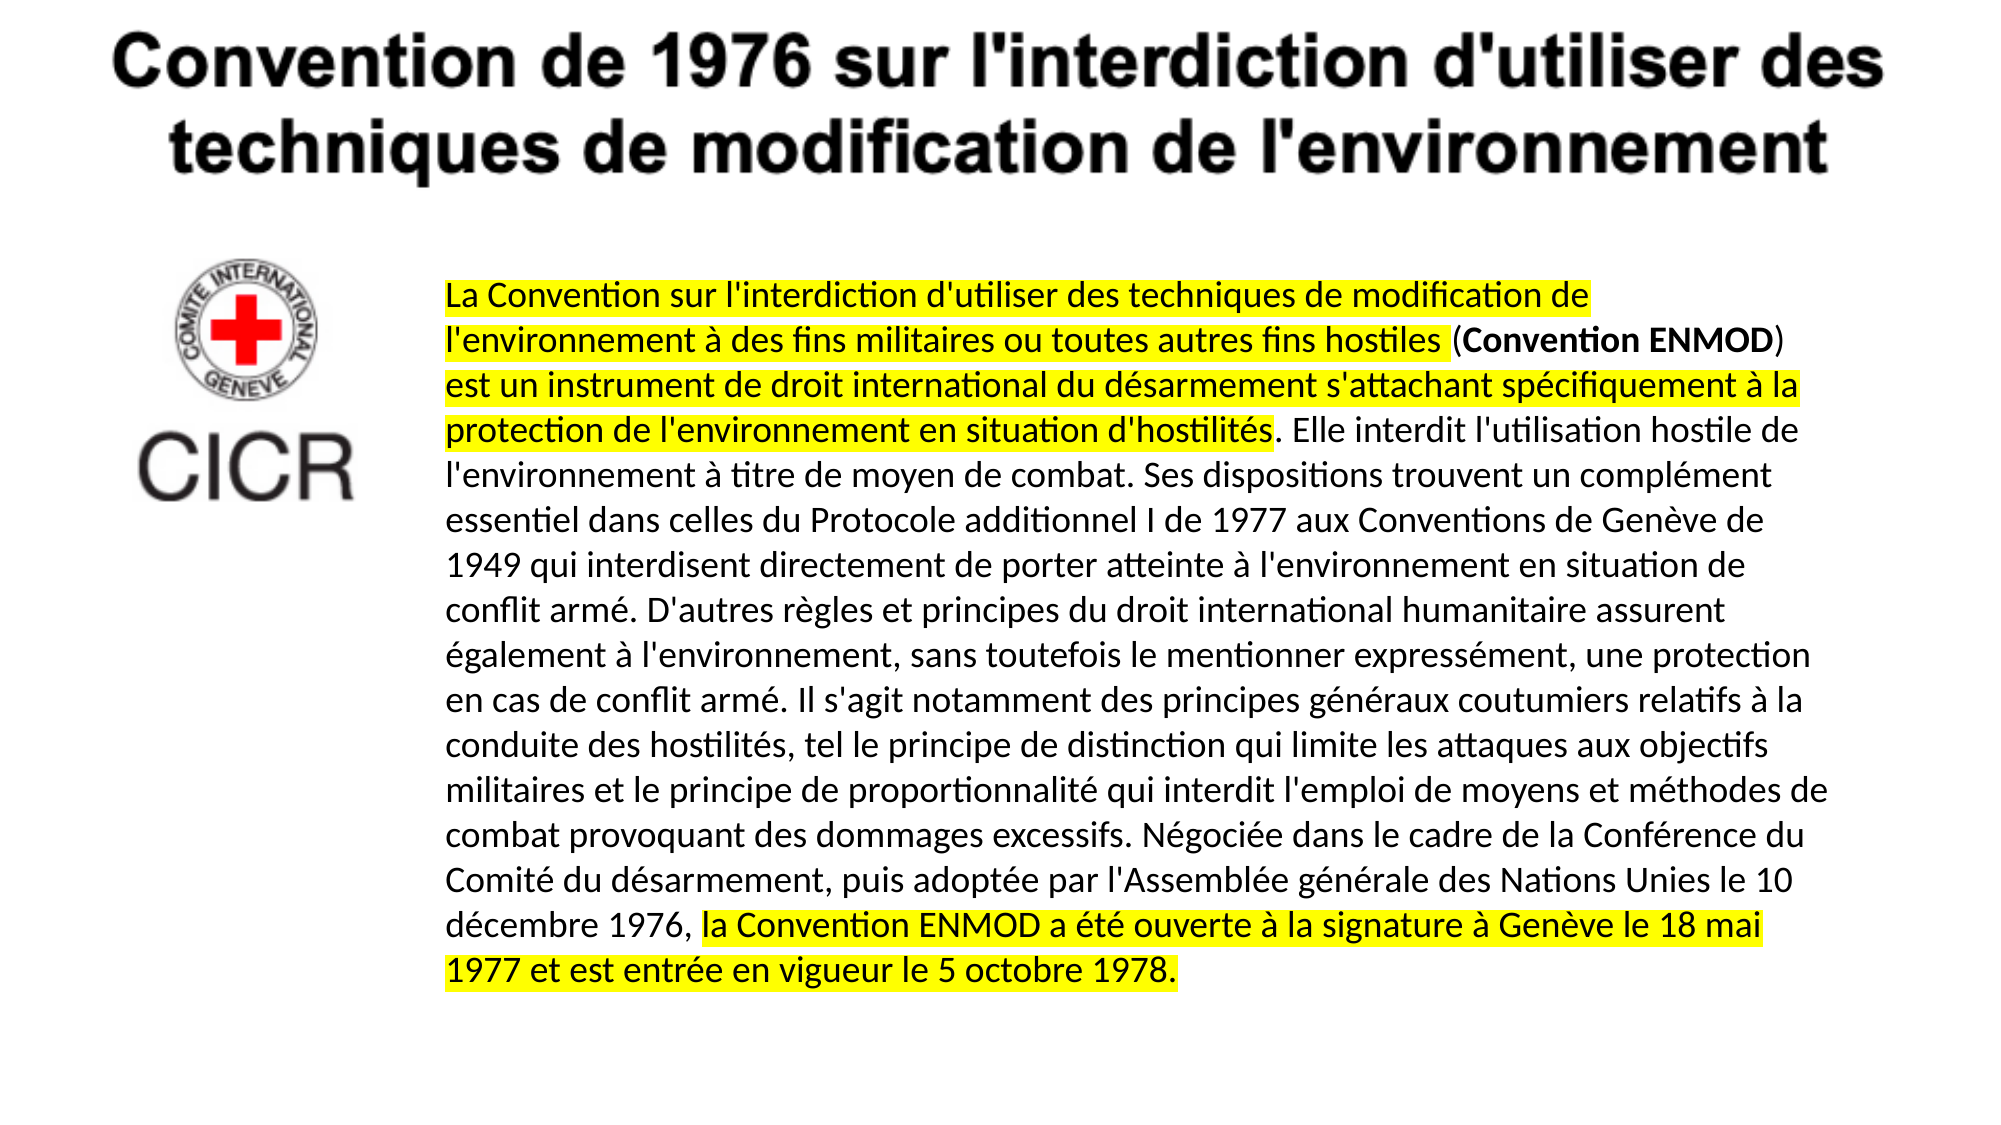

La Convention sur l'interdiction d'utiliser des techniques de modification de l'environnement à des fins militaires ou toutes autres fins hostiles (Convention ENMOD) est un instrument de droit international du désarmement s'attachant spécifiquement à la protection de l'environnement en situation d'hostilités. Elle interdit l'utilisation hostile de l'environnement à titre de moyen de combat. Ses dispositions trouvent un complément essentiel dans celles du Protocole additionnel I de 1977 aux Conventions de Genève de 1949 qui interdisent directement de porter atteinte à l'environnement en situation de conflit armé. D'autres règles et principes du droit international humanitaire assurent également à l'environnement, sans toutefois le mentionner expressément, une protection en cas de conflit armé. Il s'agit notamment des principes généraux coutumiers relatifs à la conduite des hostilités, tel le principe de distinction qui limite les attaques aux objectifs militaires et le principe de proportionnalité qui interdit l'emploi de moyens et méthodes de combat provoquant des dommages excessifs. Négociée dans le cadre de la Conférence du Comité du désarmement, puis adoptée par l'Assemblée générale des Nations Unies le 10 décembre 1976, la Convention ENMOD a été ouverte à la signature à Genève le 18 mai 1977 et est entrée en vigueur le 5 octobre 1978.